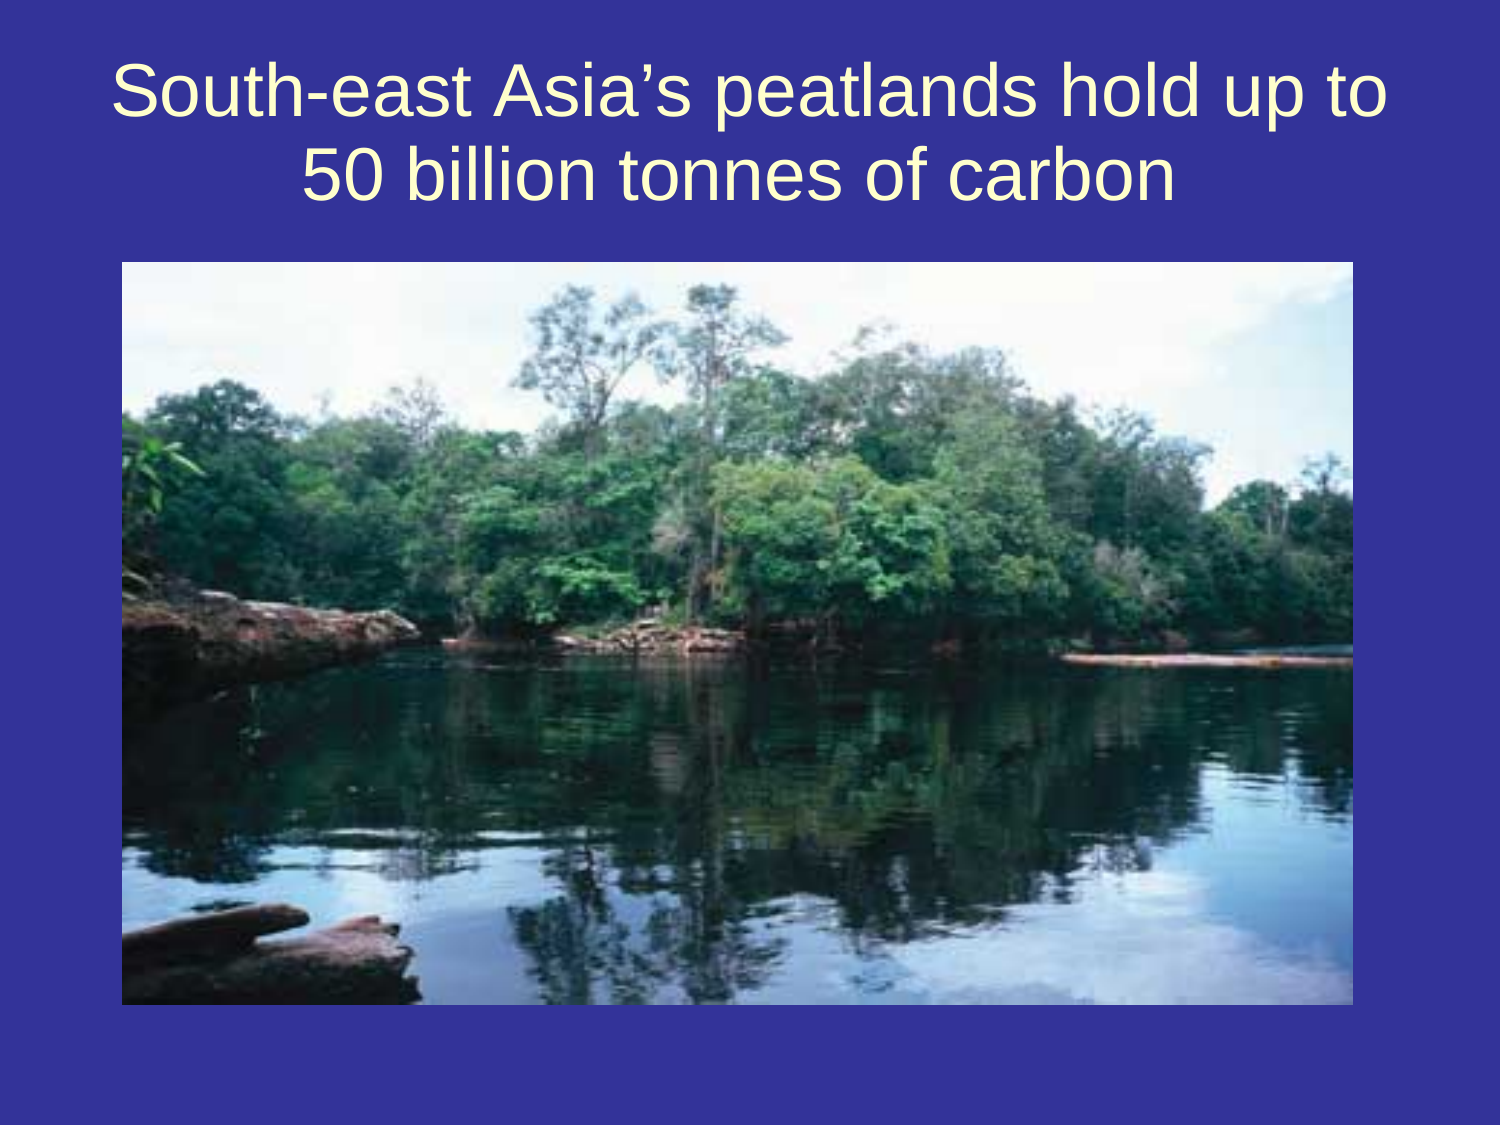

# South-east Asia’s peatlands hold up to 50 billion tonnes of carbon